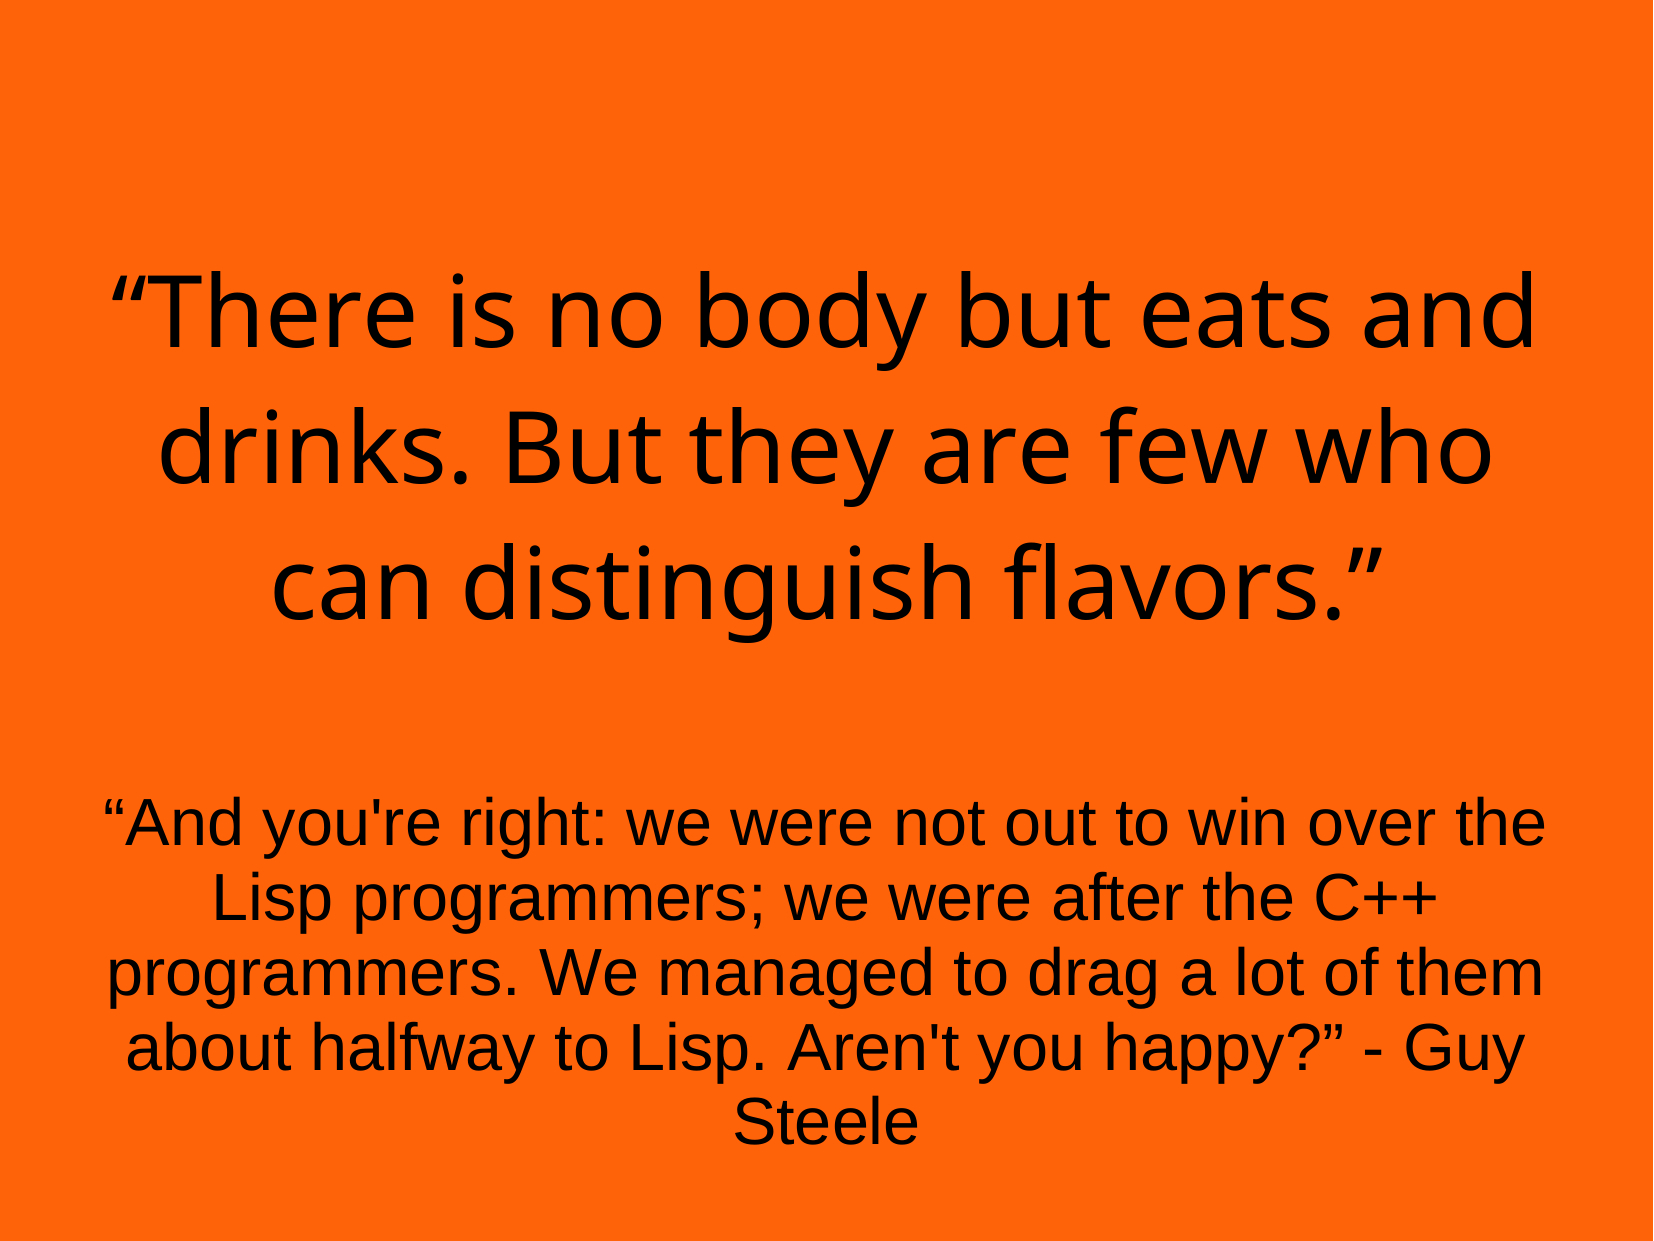

#
“There is no body but eats and drinks. But they are few who can distinguish flavors.”
“And you're right: we were not out to win over the Lisp programmers; we were after the C++ programmers. We managed to drag a lot of them about halfway to Lisp. Aren't you happy?” - Guy Steele